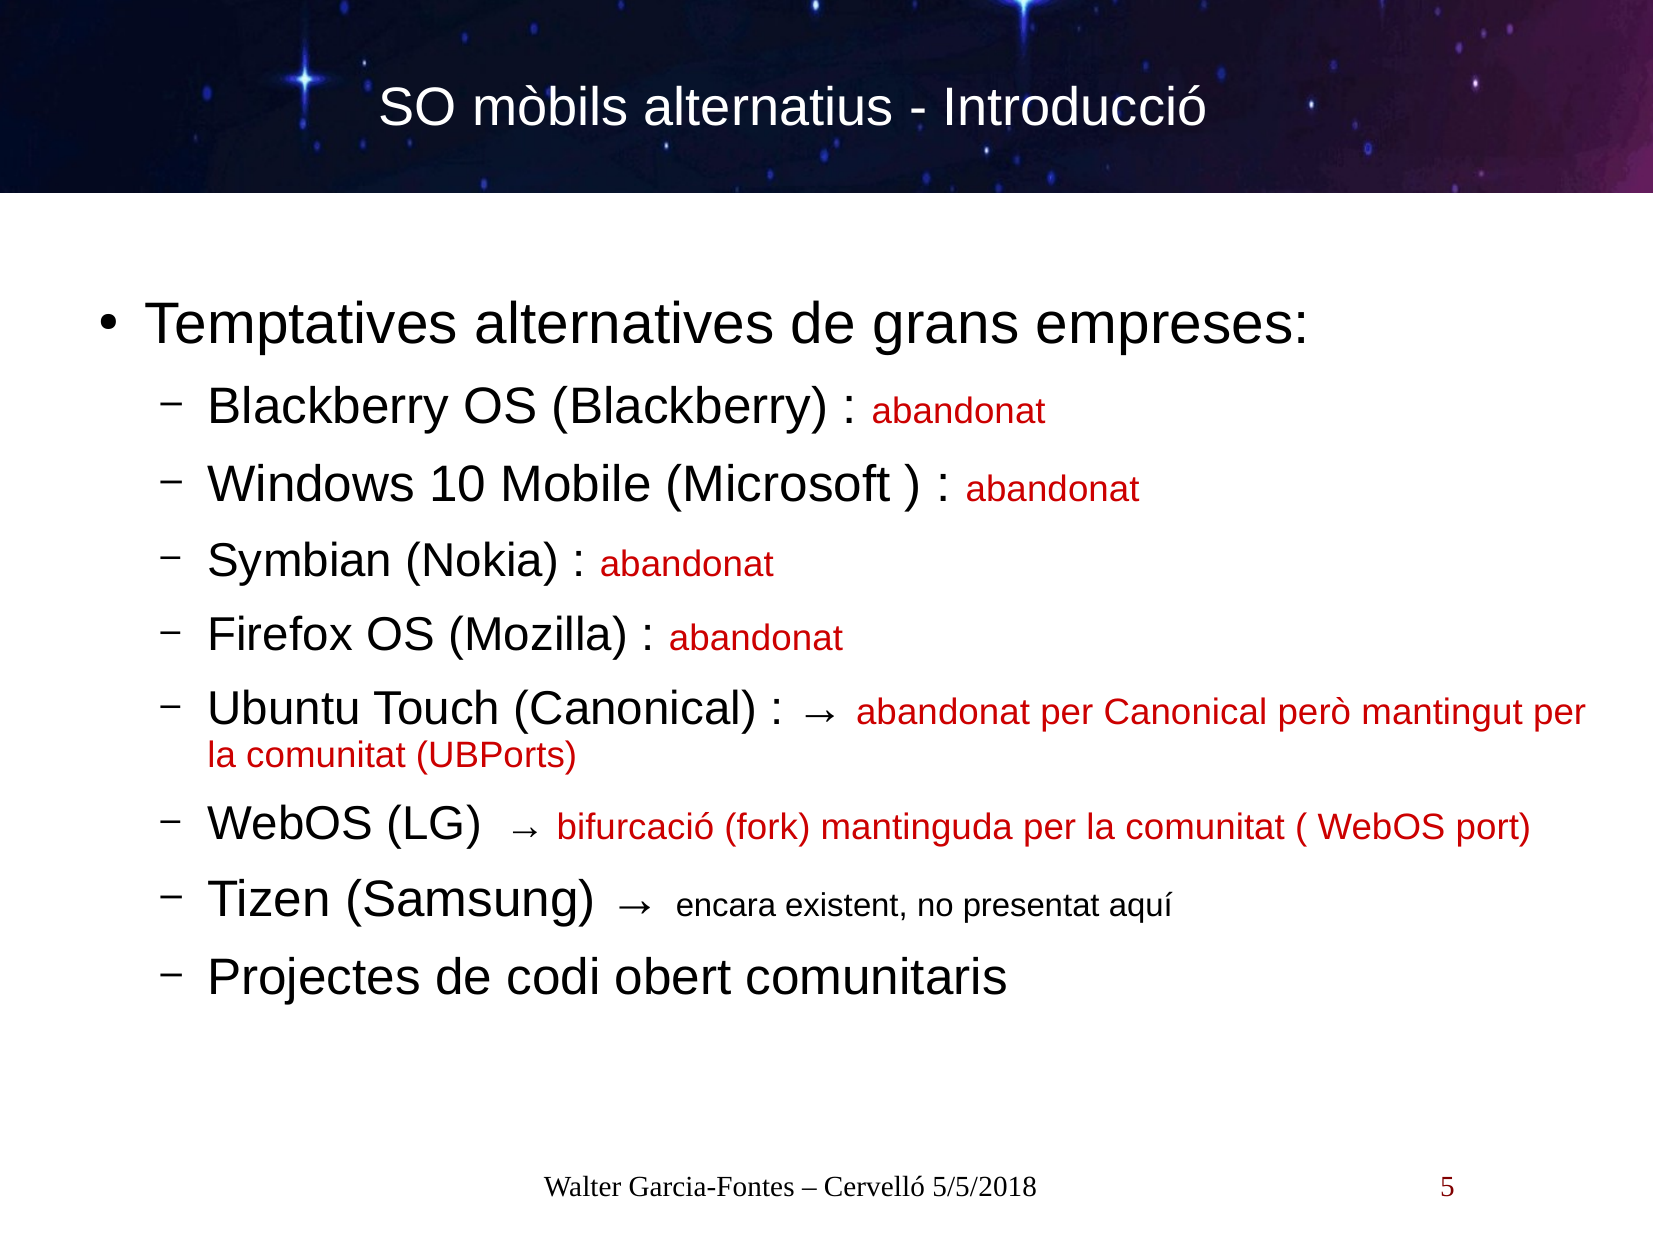

# SO mòbils alternatius - Introducció
Temptatives alternatives de grans empreses:
Blackberry OS (Blackberry) : abandonat
Windows 10 Mobile (Microsoft ) : abandonat
Symbian (Nokia) : abandonat
Firefox OS (Mozilla) : abandonat
Ubuntu Touch (Canonical) : → abandonat per Canonical però mantingut per la comunitat (UBPorts)
WebOS (LG) → bifurcació (fork) mantinguda per la comunitat ( WebOS port)
Tizen (Samsung) → encara existent, no presentat aquí
Projectes de codi obert comunitaris
Walter Garcia-Fontes - Cervelló - 5/05/2018
5